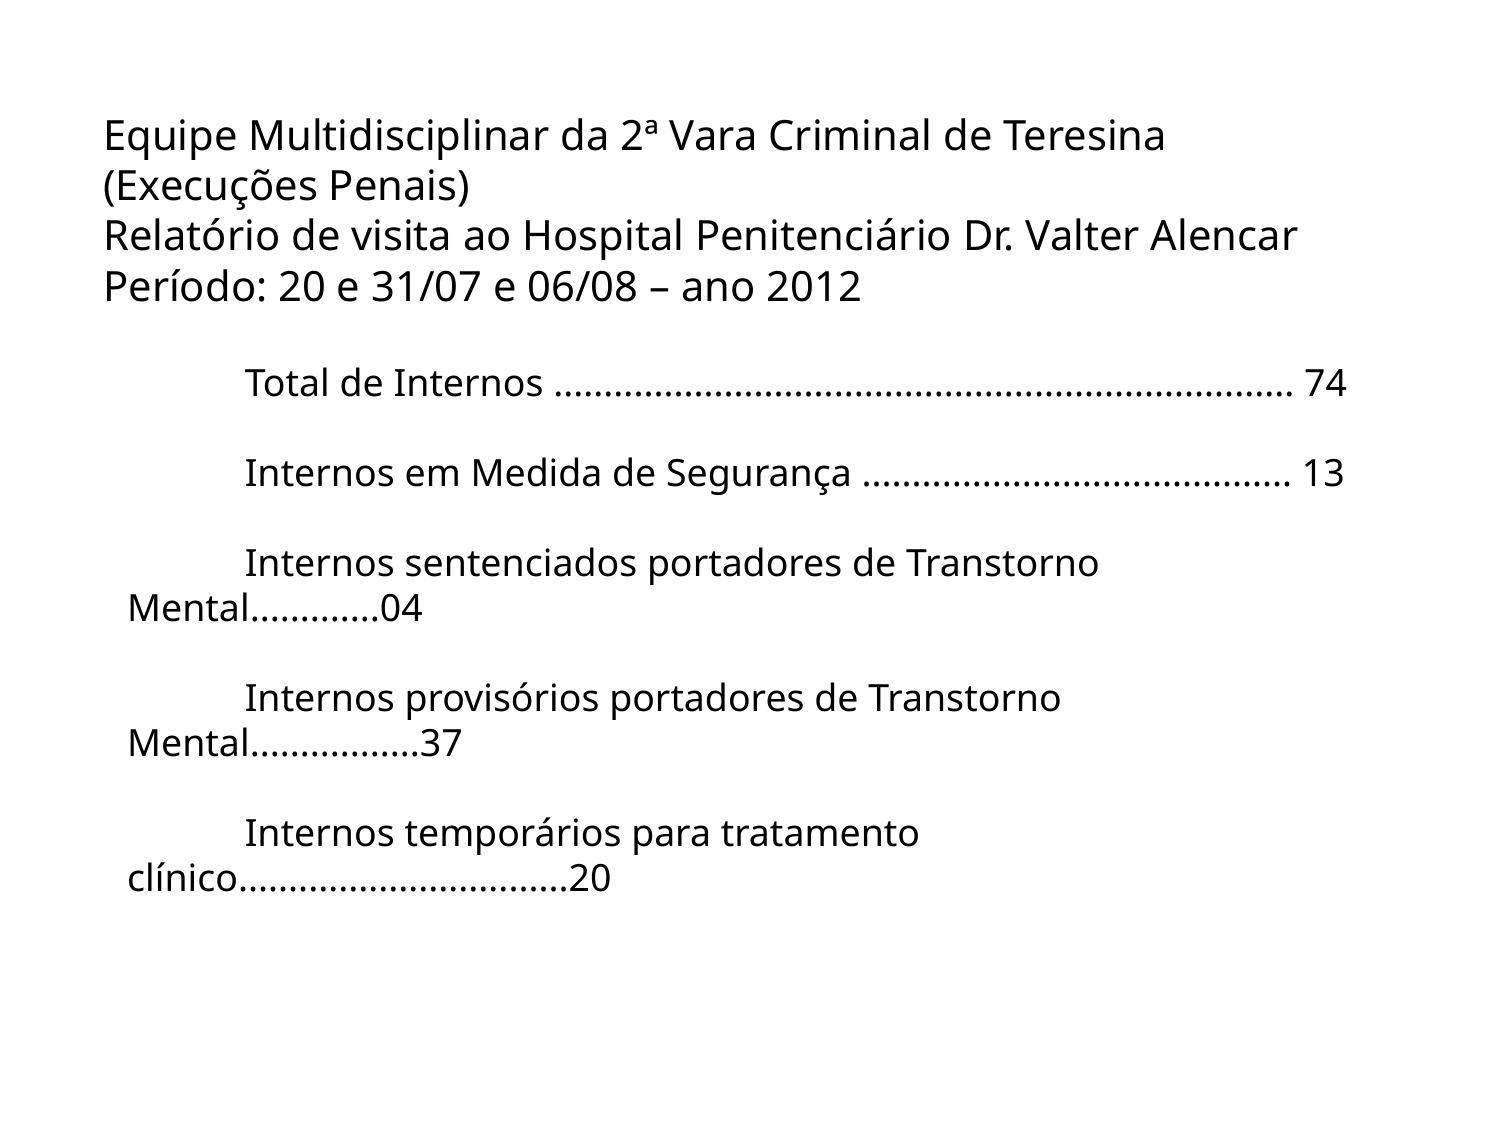

# Equipe Multidisciplinar da 2ª Vara Criminal de Teresina (Execuções Penais) Relatório de visita ao Hospital Penitenciário Dr. Valter Alencar Período: 20 e 31/07 e 06/08 – ano 2012
Total de Internos .......................................................................... 74
Internos em Medida de Segurança ........................................... 13
Internos sentenciados portadores de Transtorno Mental.............04
Internos provisórios portadores de Transtorno Mental.................37
Internos temporários para tratamento clínico.................................20